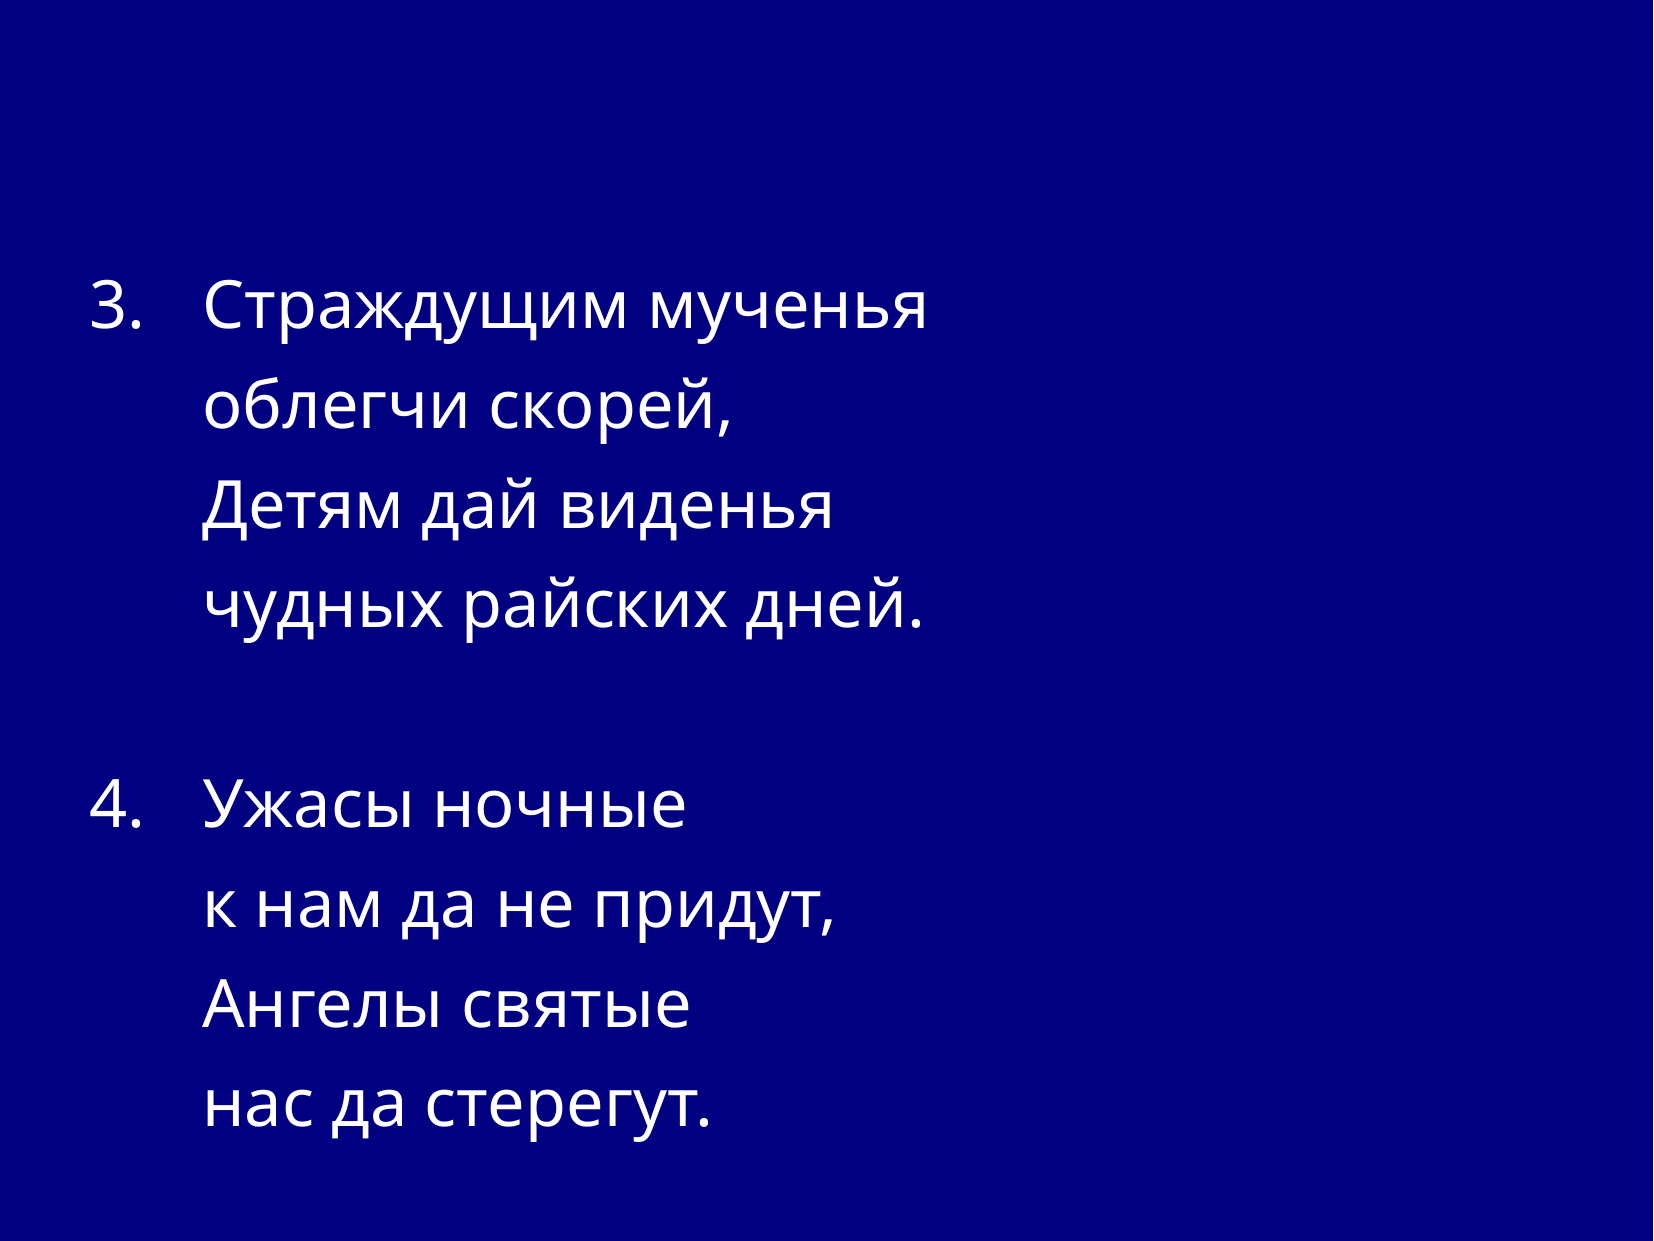

3.	Страждущим мученья
	облегчи скорей,
	Детям дай виденья
	чудных райских дней.
4.	Ужасы ночные
	к нам да не придут,
	Ангелы святые
	нас да стерегут.